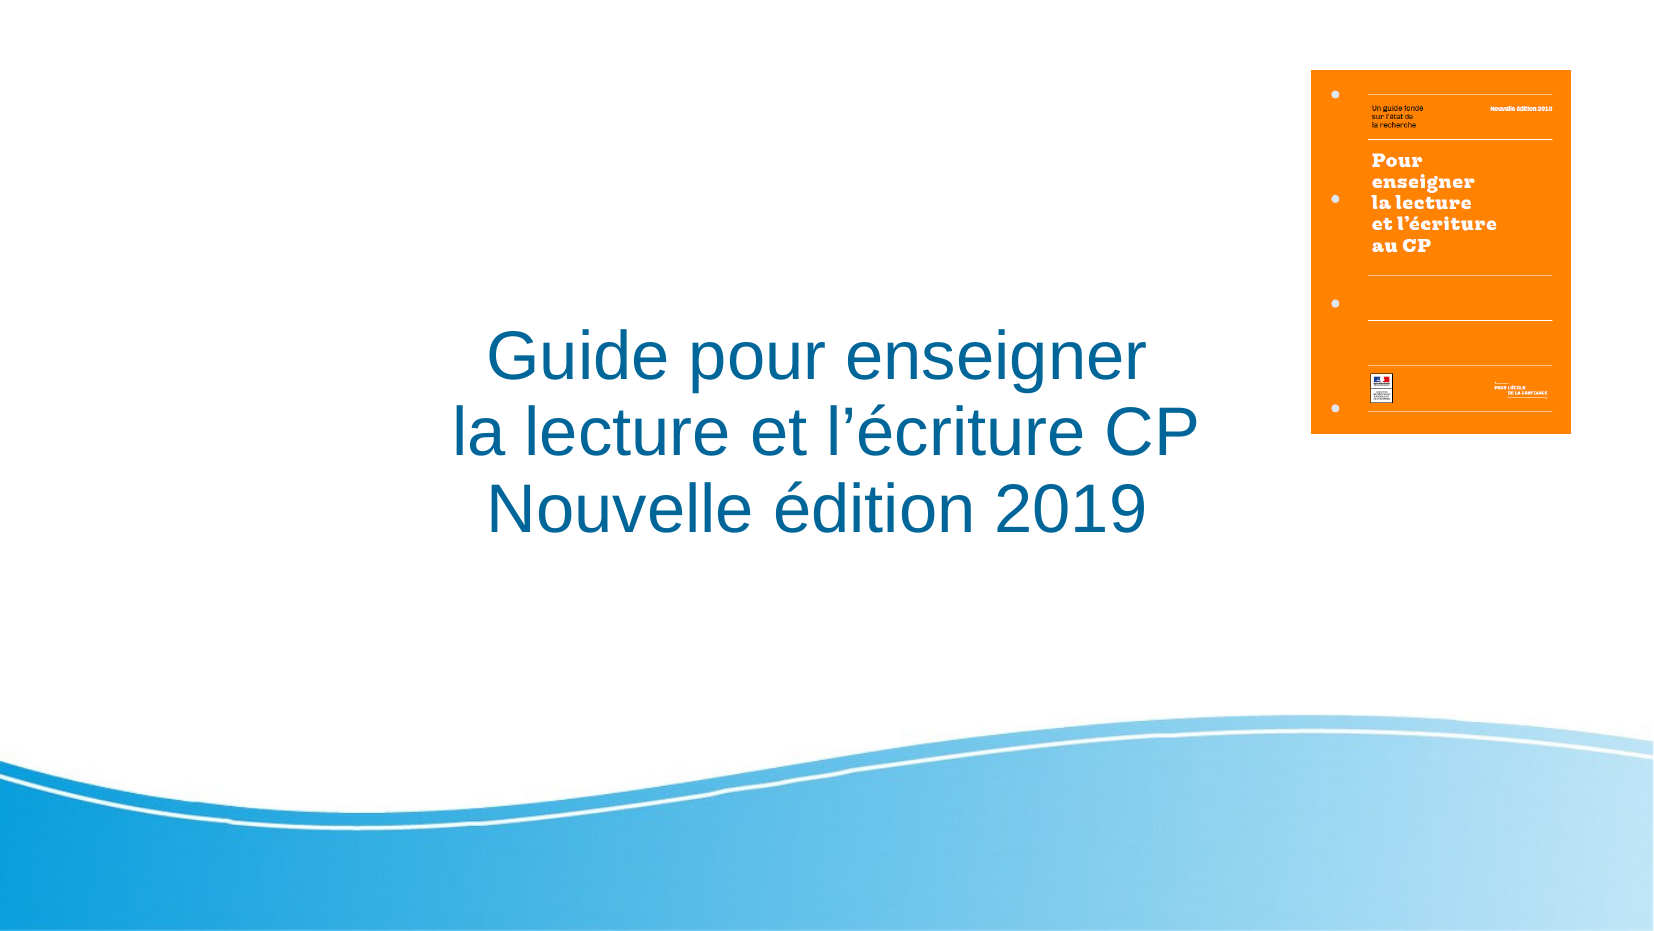

# Guide pour enseigner la lecture et l’écriture CP Nouvelle édition 2019